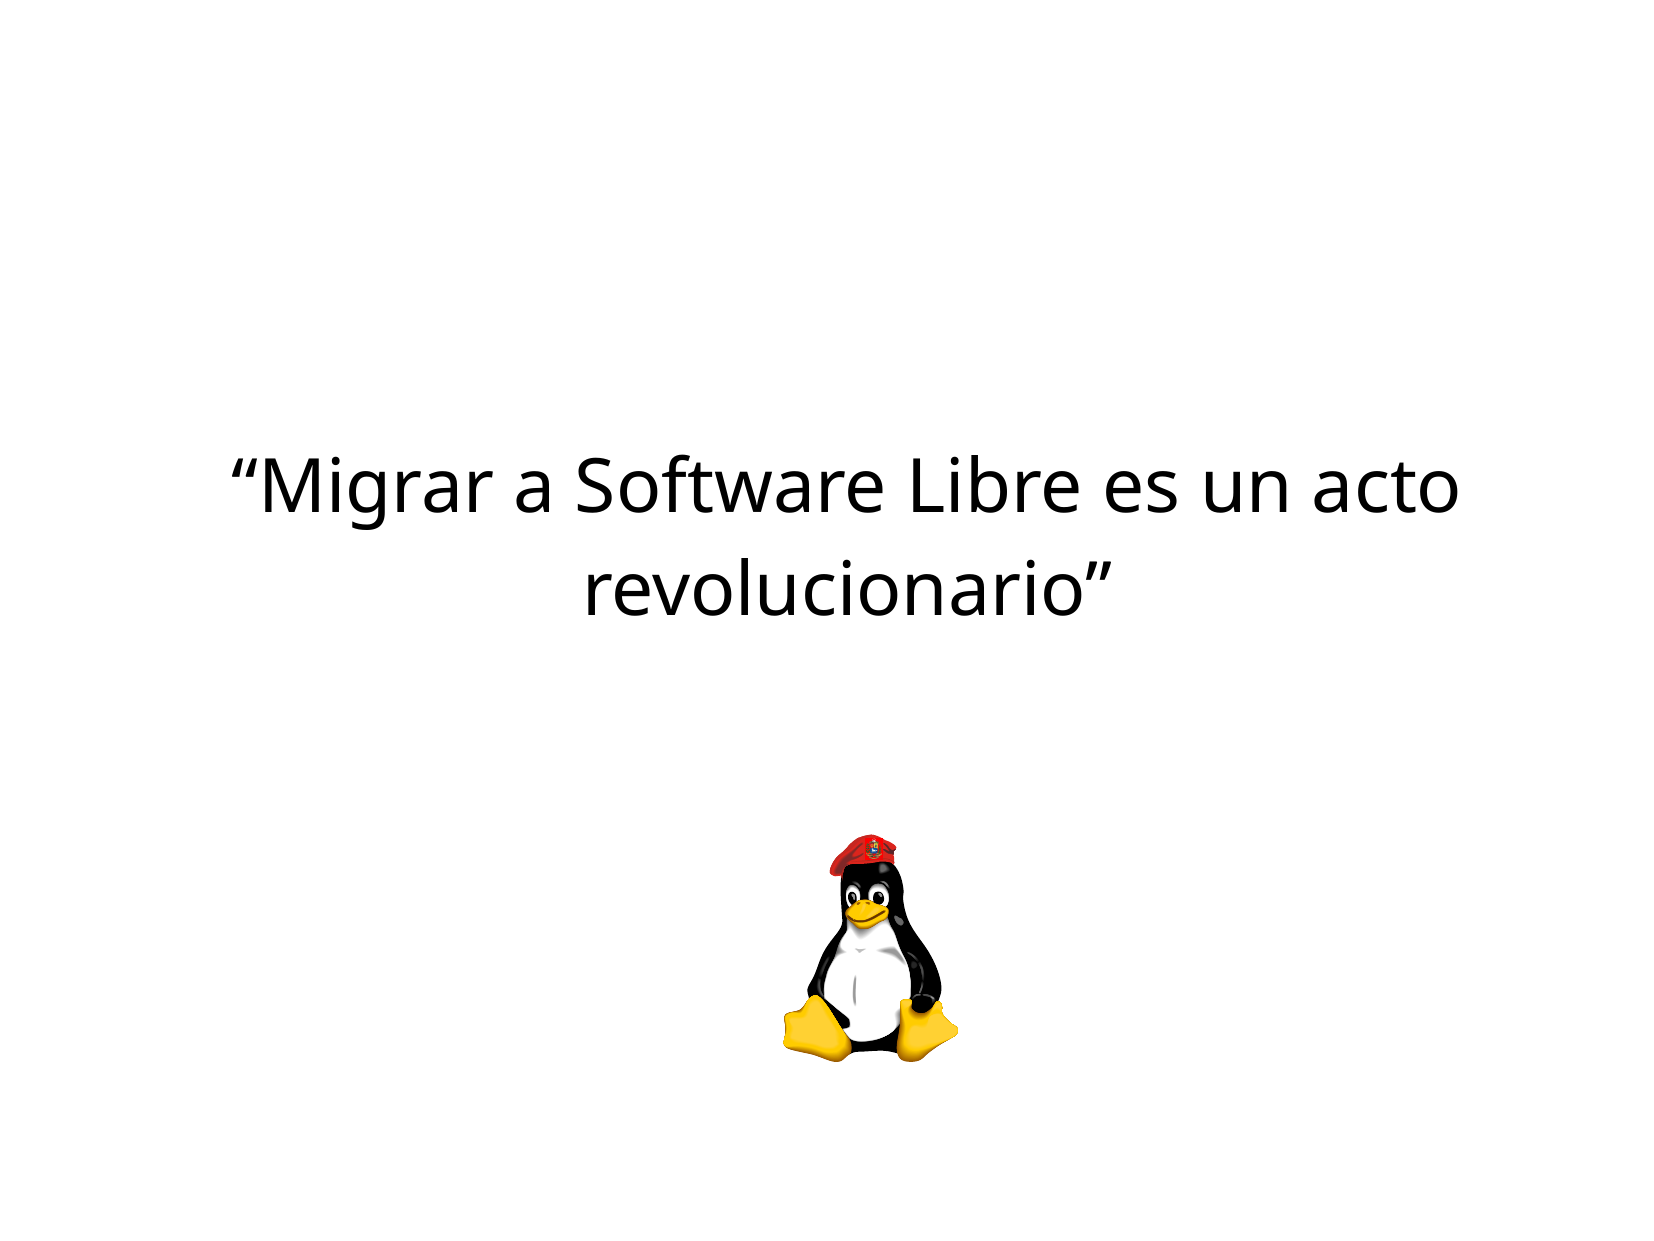

“Migrar a Software Libre es un acto revolucionario”